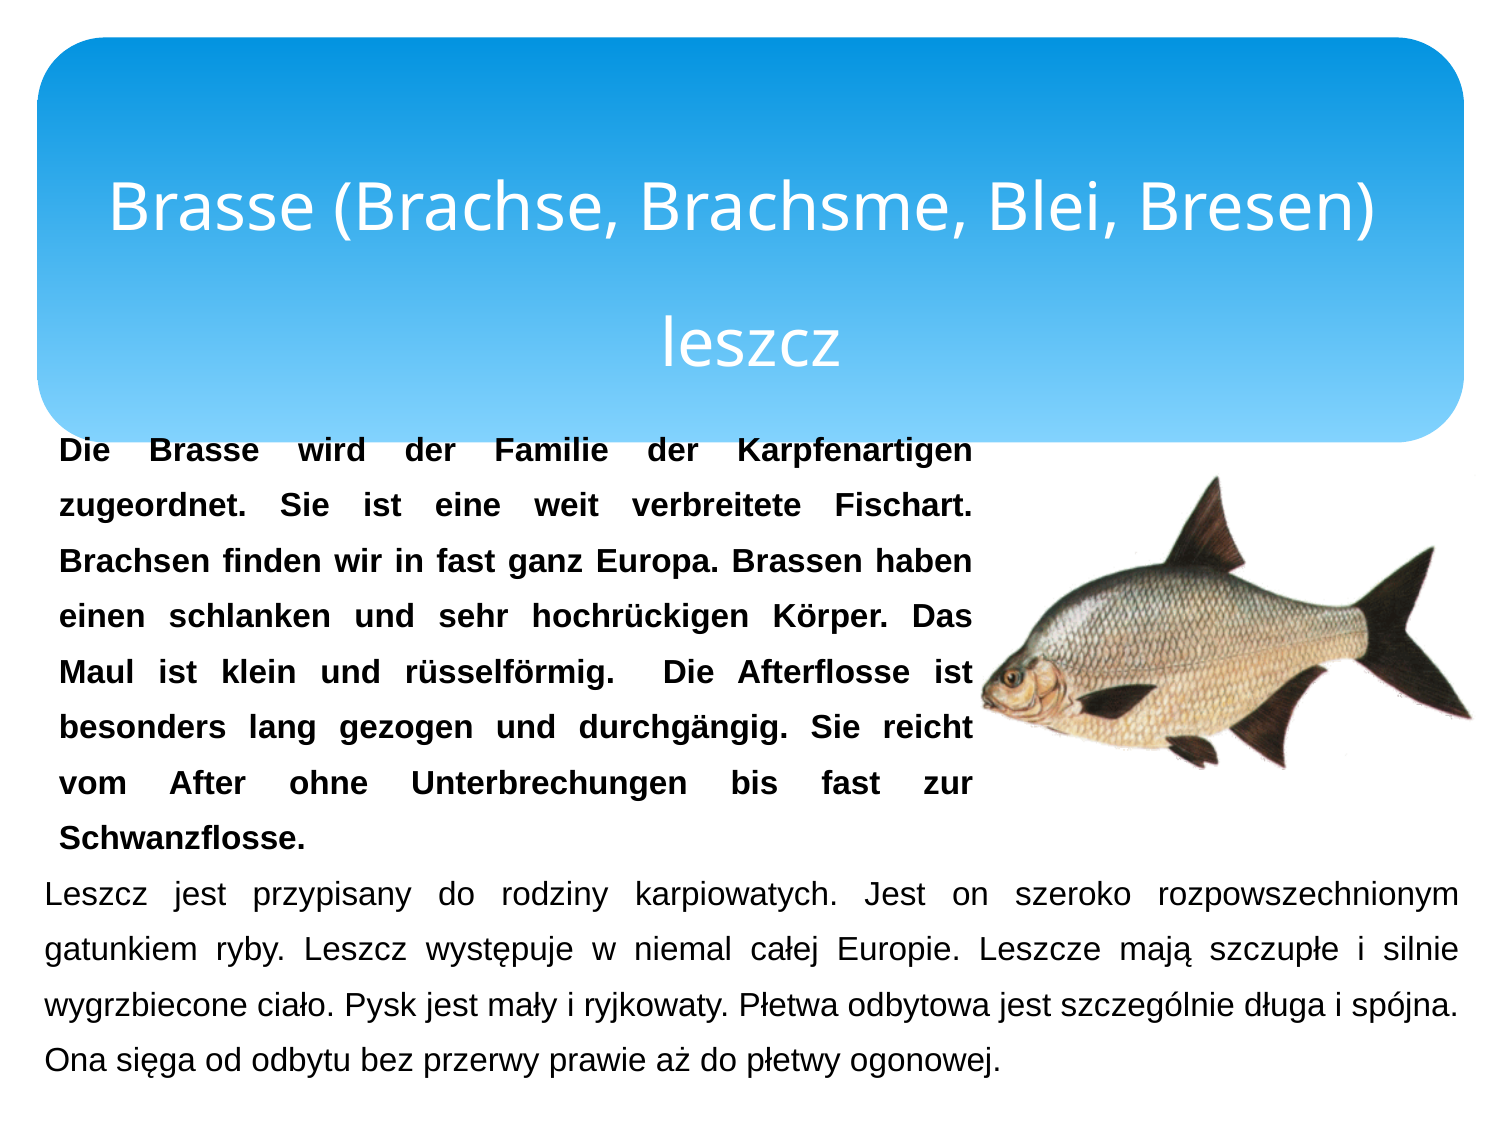

# Brasse (Brachse, Brachsme, Blei, Bresen) leszcz
Die Brasse wird der Familie der Karpfenartigen zugeordnet. Sie ist eine weit verbreitete Fischart. Brachsen finden wir in fast ganz Europa. Brassen haben einen schlanken und sehr hochrückigen Körper. Das Maul ist klein und rüsselförmig. Die Afterflosse ist besonders lang gezogen und durchgängig. Sie reicht vom After ohne Unterbrechungen bis fast zur Schwanzflosse.
Leszcz jest przypisany do rodziny karpiowatych. Jest on szeroko rozpowszechnionym gatunkiem ryby. Leszcz występuje w niemal całej Europie. Leszcze mają szczupłe i silnie wygrzbiecone ciało. Pysk jest mały i ryjkowaty. Płetwa odbytowa jest szczególnie długa i spójna. Ona sięga od odbytu bez przerwy prawie aż do płetwy ogonowej.